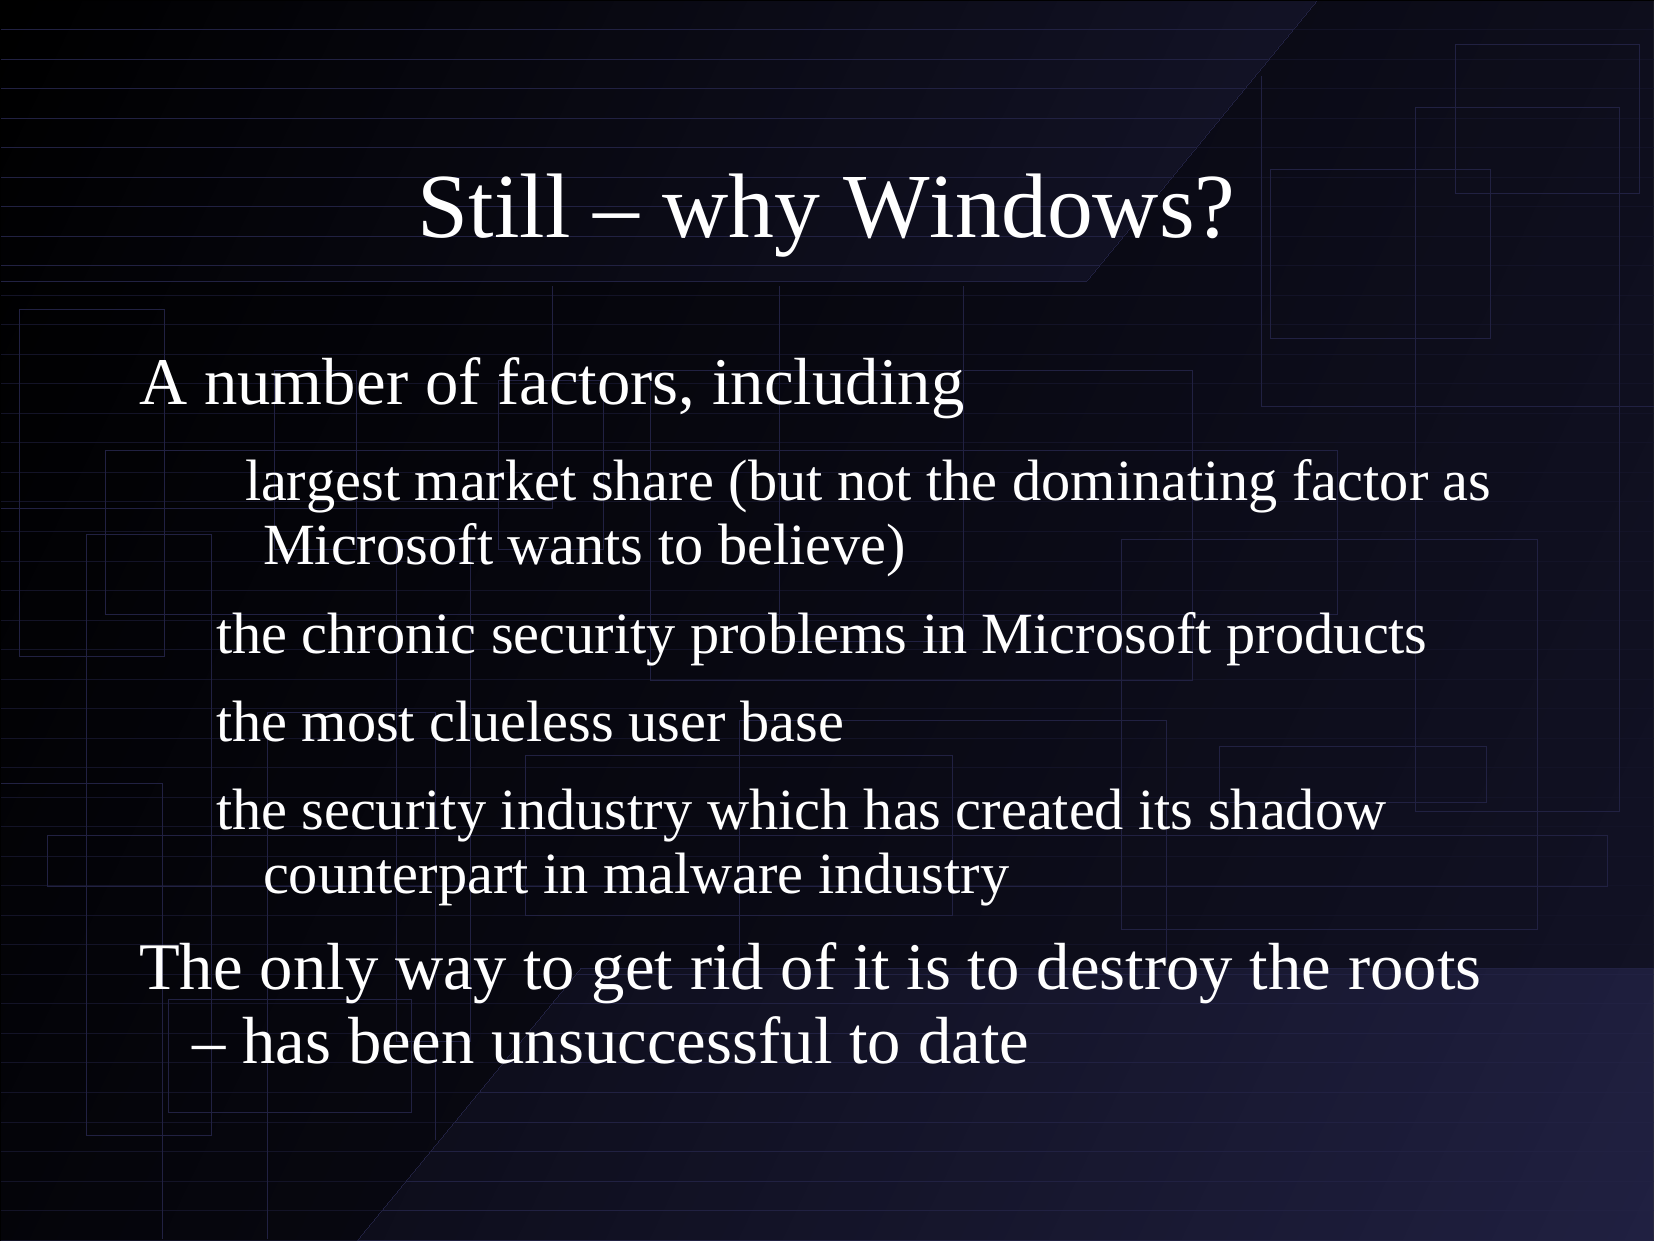

# Still – why Windows?
A number of factors, including
 largest market share (but not the dominating factor as Microsoft wants to believe)
the chronic security problems in Microsoft products
the most clueless user base
the security industry which has created its shadow counterpart in malware industry
The only way to get rid of it is to destroy the roots – has been unsuccessful to date